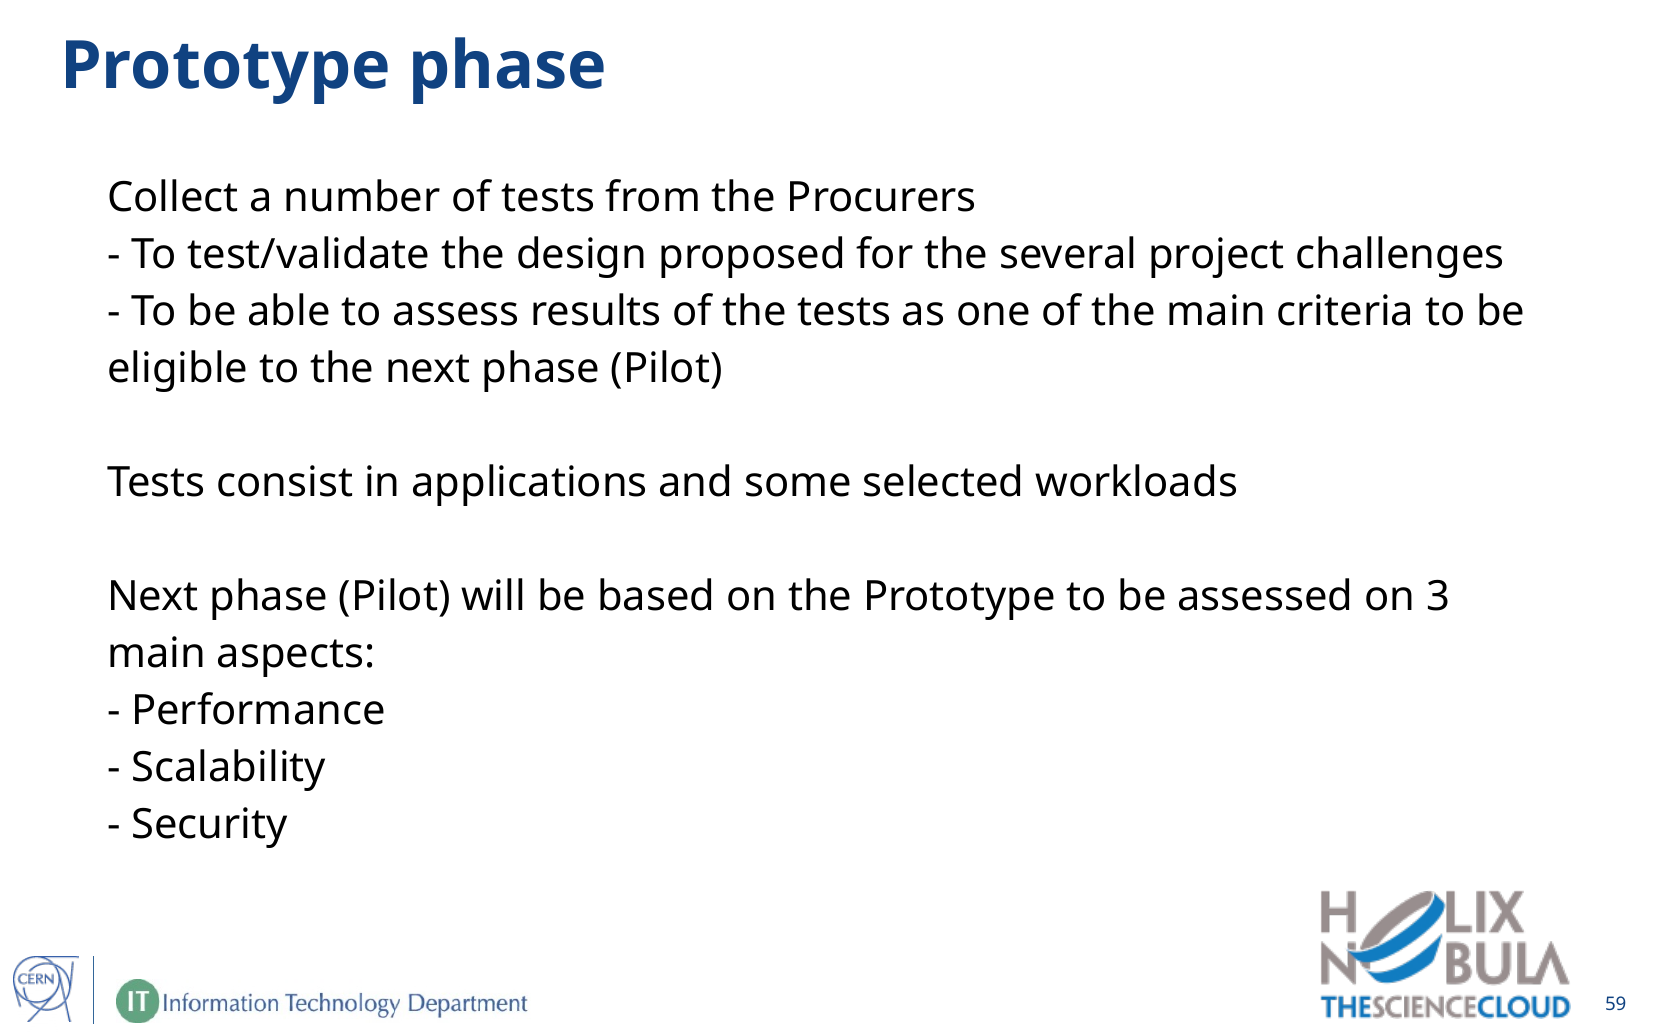

# Prototype phase
Collect a number of tests from the Procurers
- To test/validate the design proposed for the several project challenges
- To be able to assess results of the tests as one of the main criteria to be eligible to the next phase (Pilot)
Tests consist in applications and some selected workloads
Next phase (Pilot) will be based on the Prototype to be assessed on 3 main aspects:
- Performance
- Scalability
- Security